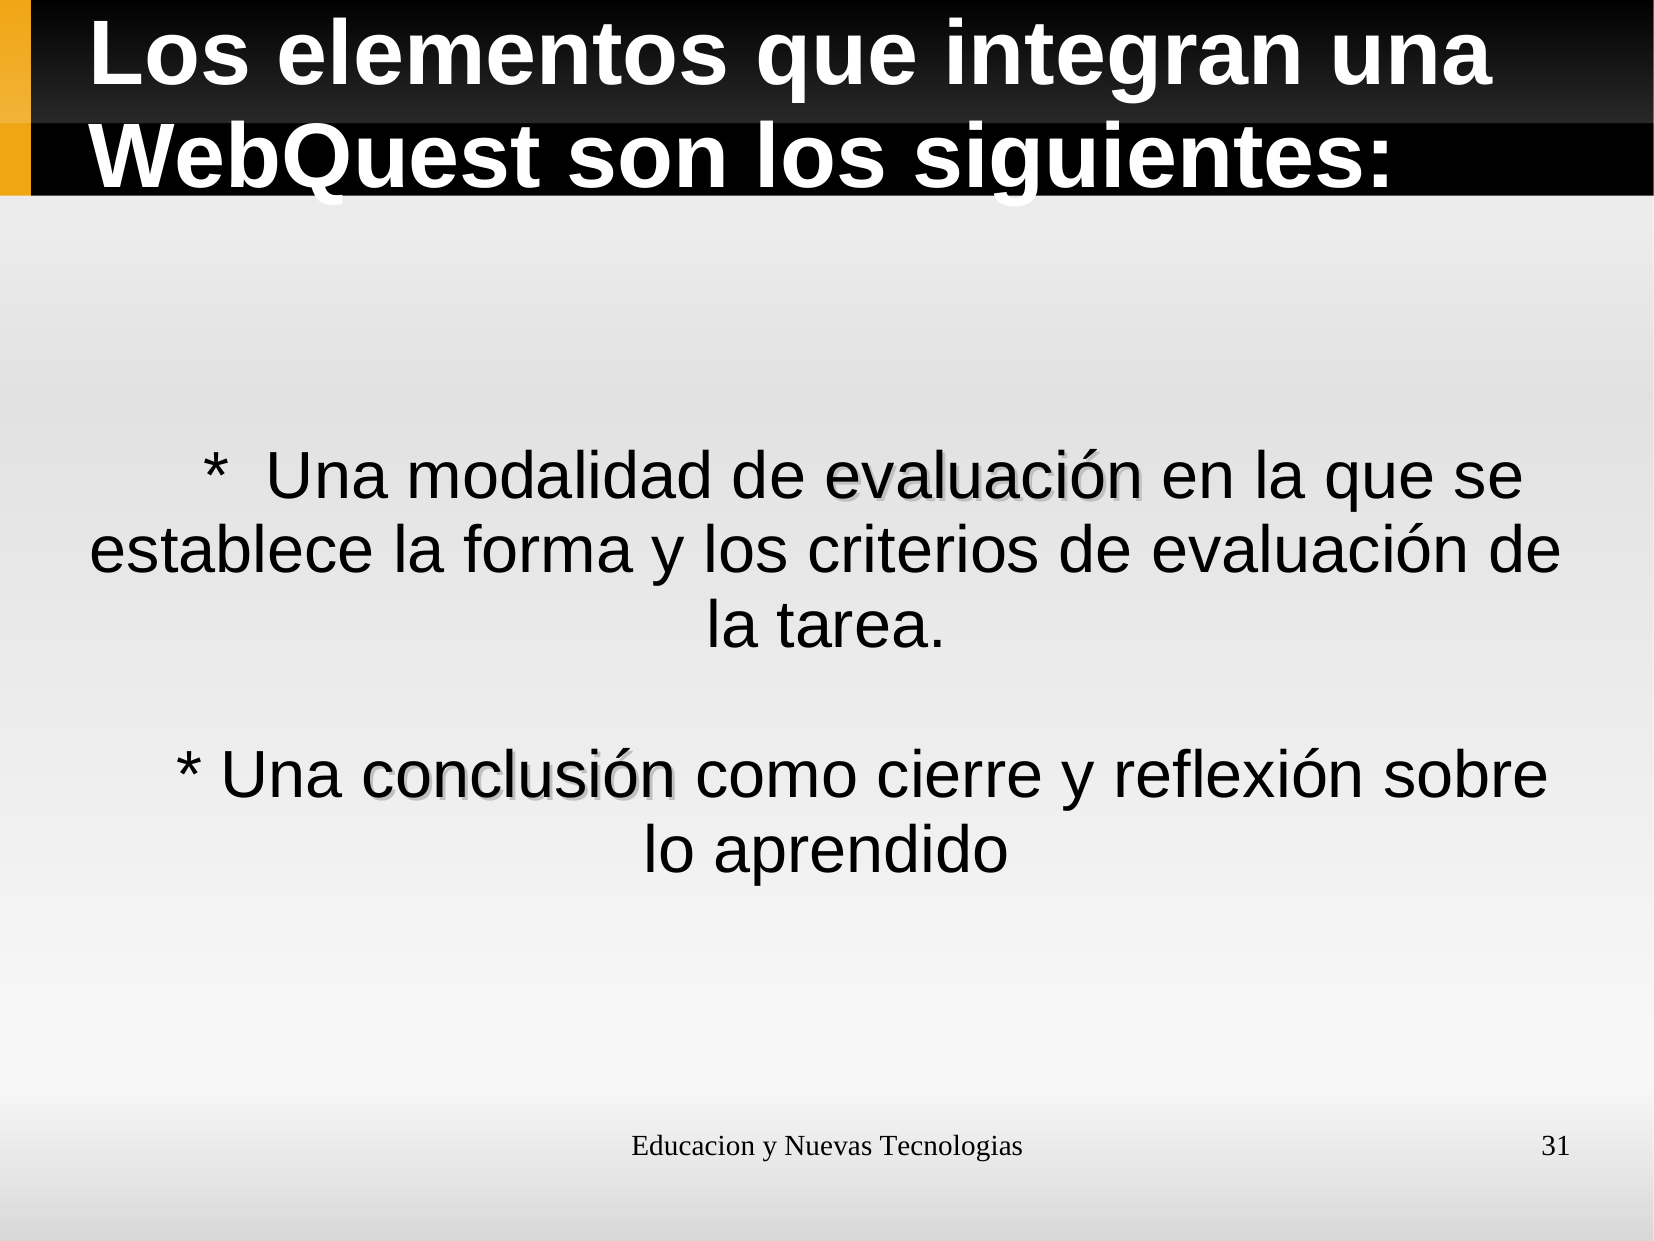

# Los elementos que integran una WebQuest son los siguientes:
 * Una modalidad de evaluación en la que se establece la forma y los criterios de evaluación de la tarea.
 * Una conclusión como cierre y reflexión sobre lo aprendido
Educacion y Nuevas Tecnologias
31